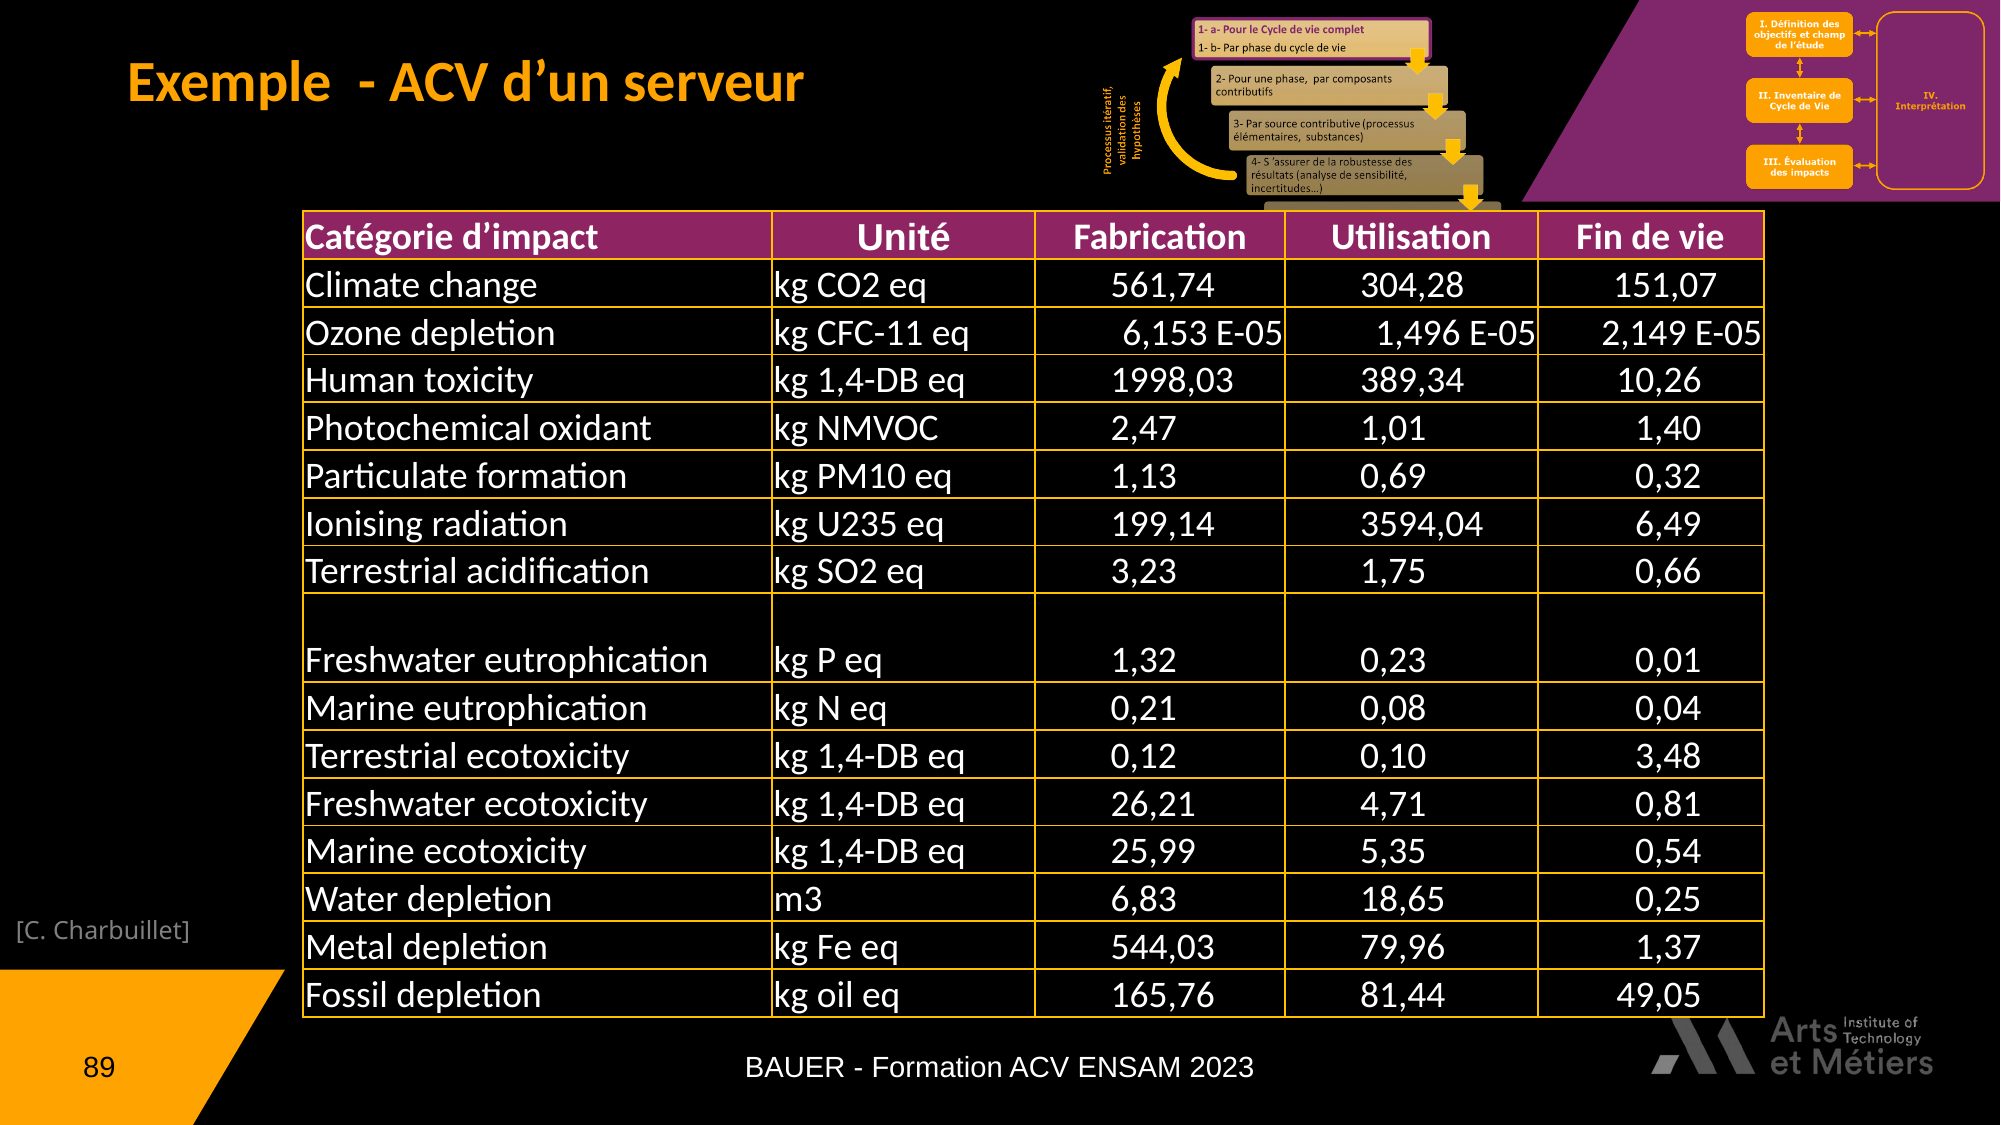

# Exemple - ACV d’un serveur
| Catégorie d’impact | Unité | Fabrication | Utilisation | Fin de vie |
| --- | --- | --- | --- | --- |
| Climate change | kg CO2 eq | 561,74 | 304,28 | 151,07 |
| Ozone depletion | kg CFC-11 eq | 6,153 E-05 | 1,496 E-05 | 2,149 E-05 |
| Human toxicity | kg 1,4-DB eq | 1998,03 | 389,34 | 10,26 |
| Photochemical oxidant | kg NMVOC | 2,47 | 1,01 | 1,40 |
| Particulate formation | kg PM10 eq | 1,13 | 0,69 | 0,32 |
| Ionising radiation | kg U235 eq | 199,14 | 3594,04 | 6,49 |
| Terrestrial acidification | kg SO2 eq | 3,23 | 1,75 | 0,66 |
| Freshwater eutrophication | kg P eq | 1,32 | 0,23 | 0,01 |
| Marine eutrophication | kg N eq | 0,21 | 0,08 | 0,04 |
| Terrestrial ecotoxicity | kg 1,4-DB eq | 0,12 | 0,10 | 3,48 |
| Freshwater ecotoxicity | kg 1,4-DB eq | 26,21 | 4,71 | 0,81 |
| Marine ecotoxicity | kg 1,4-DB eq | 25,99 | 5,35 | 0,54 |
| Water depletion | m3 | 6,83 | 18,65 | 0,25 |
| Metal depletion | kg Fe eq | 544,03 | 79,96 | 1,37 |
| Fossil depletion | kg oil eq | 165,76 | 81,44 | 49,05 |
[C. Charbuillet]